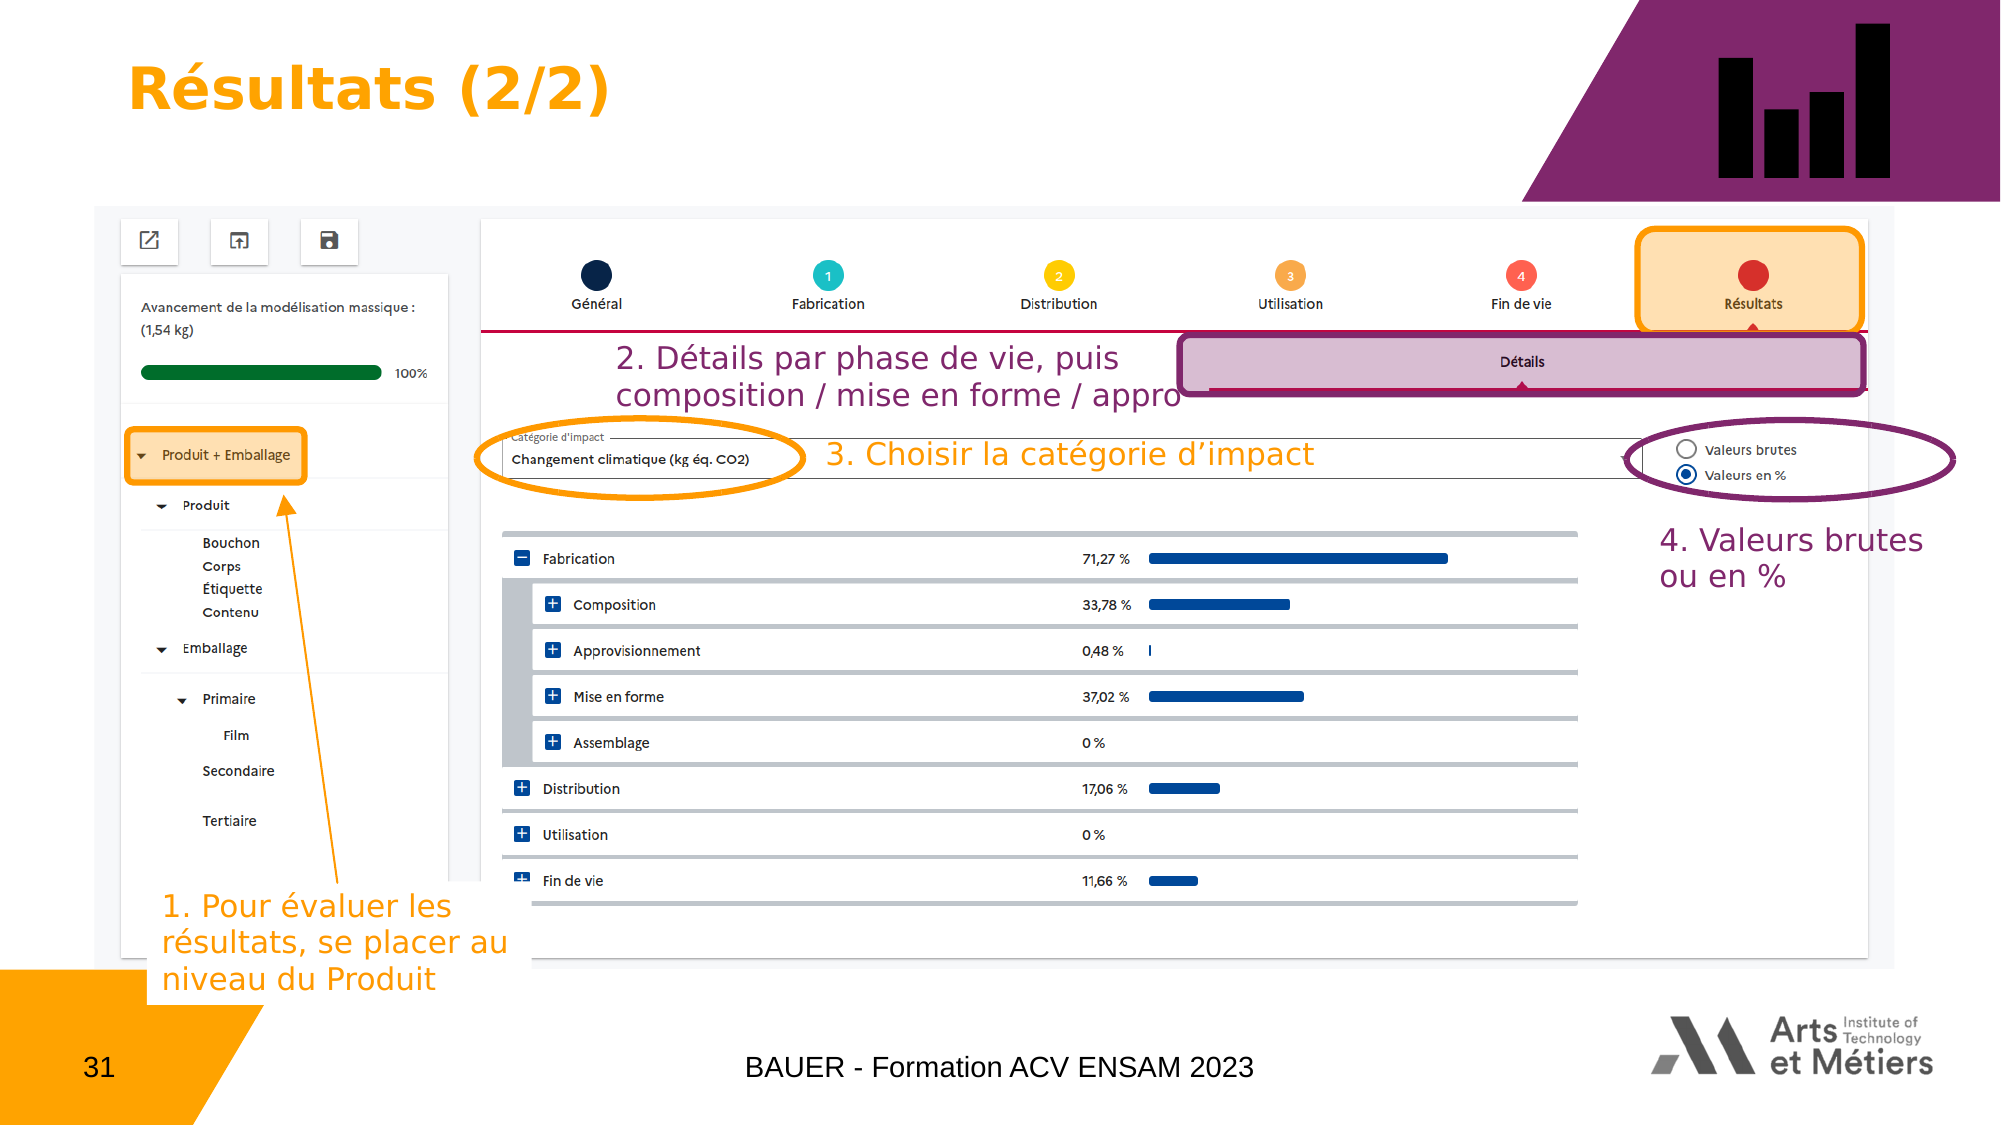

# Résultats (2/2)
2. Détails par phase de vie, puis composition / mise en forme / appro
3. Choisir la catégorie d’impact
4. Valeurs brutes ou en %
1. Pour évaluer les résultats, se placer au niveau du Produit